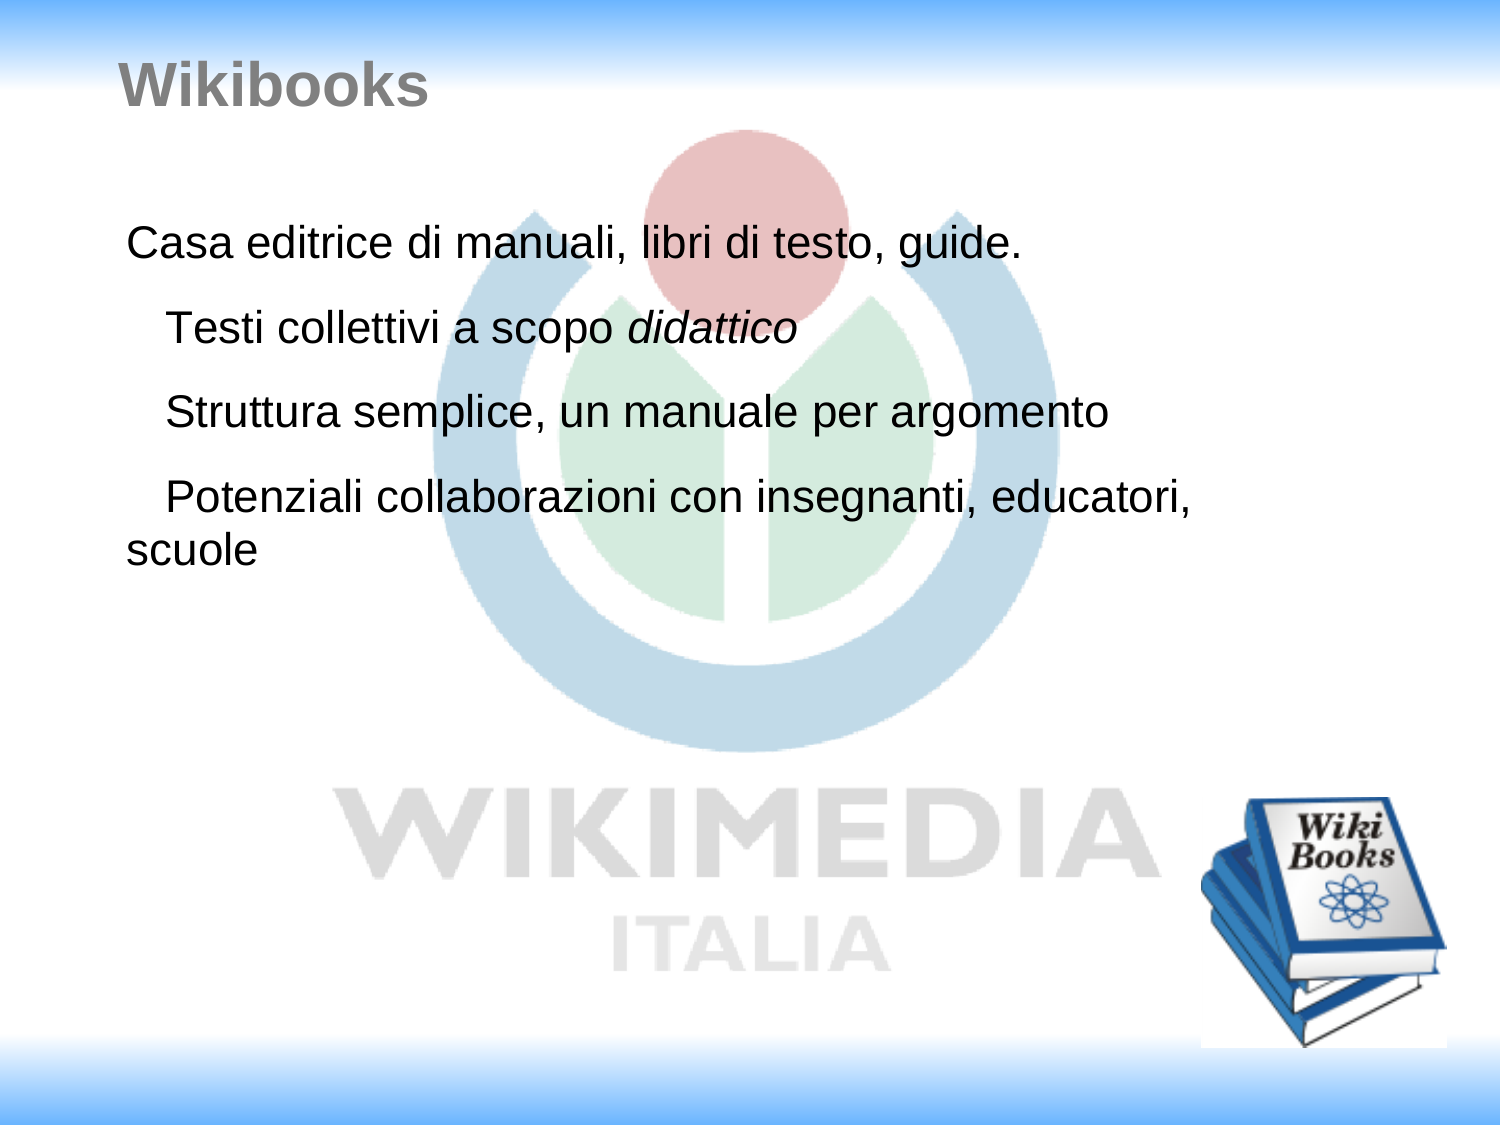

Wikibooks
Casa editrice di manuali, libri di testo, guide.
 Testi collettivi a scopo didattico
 Struttura semplice, un manuale per argomento
 Potenziali collaborazioni con insegnanti, educatori, scuole